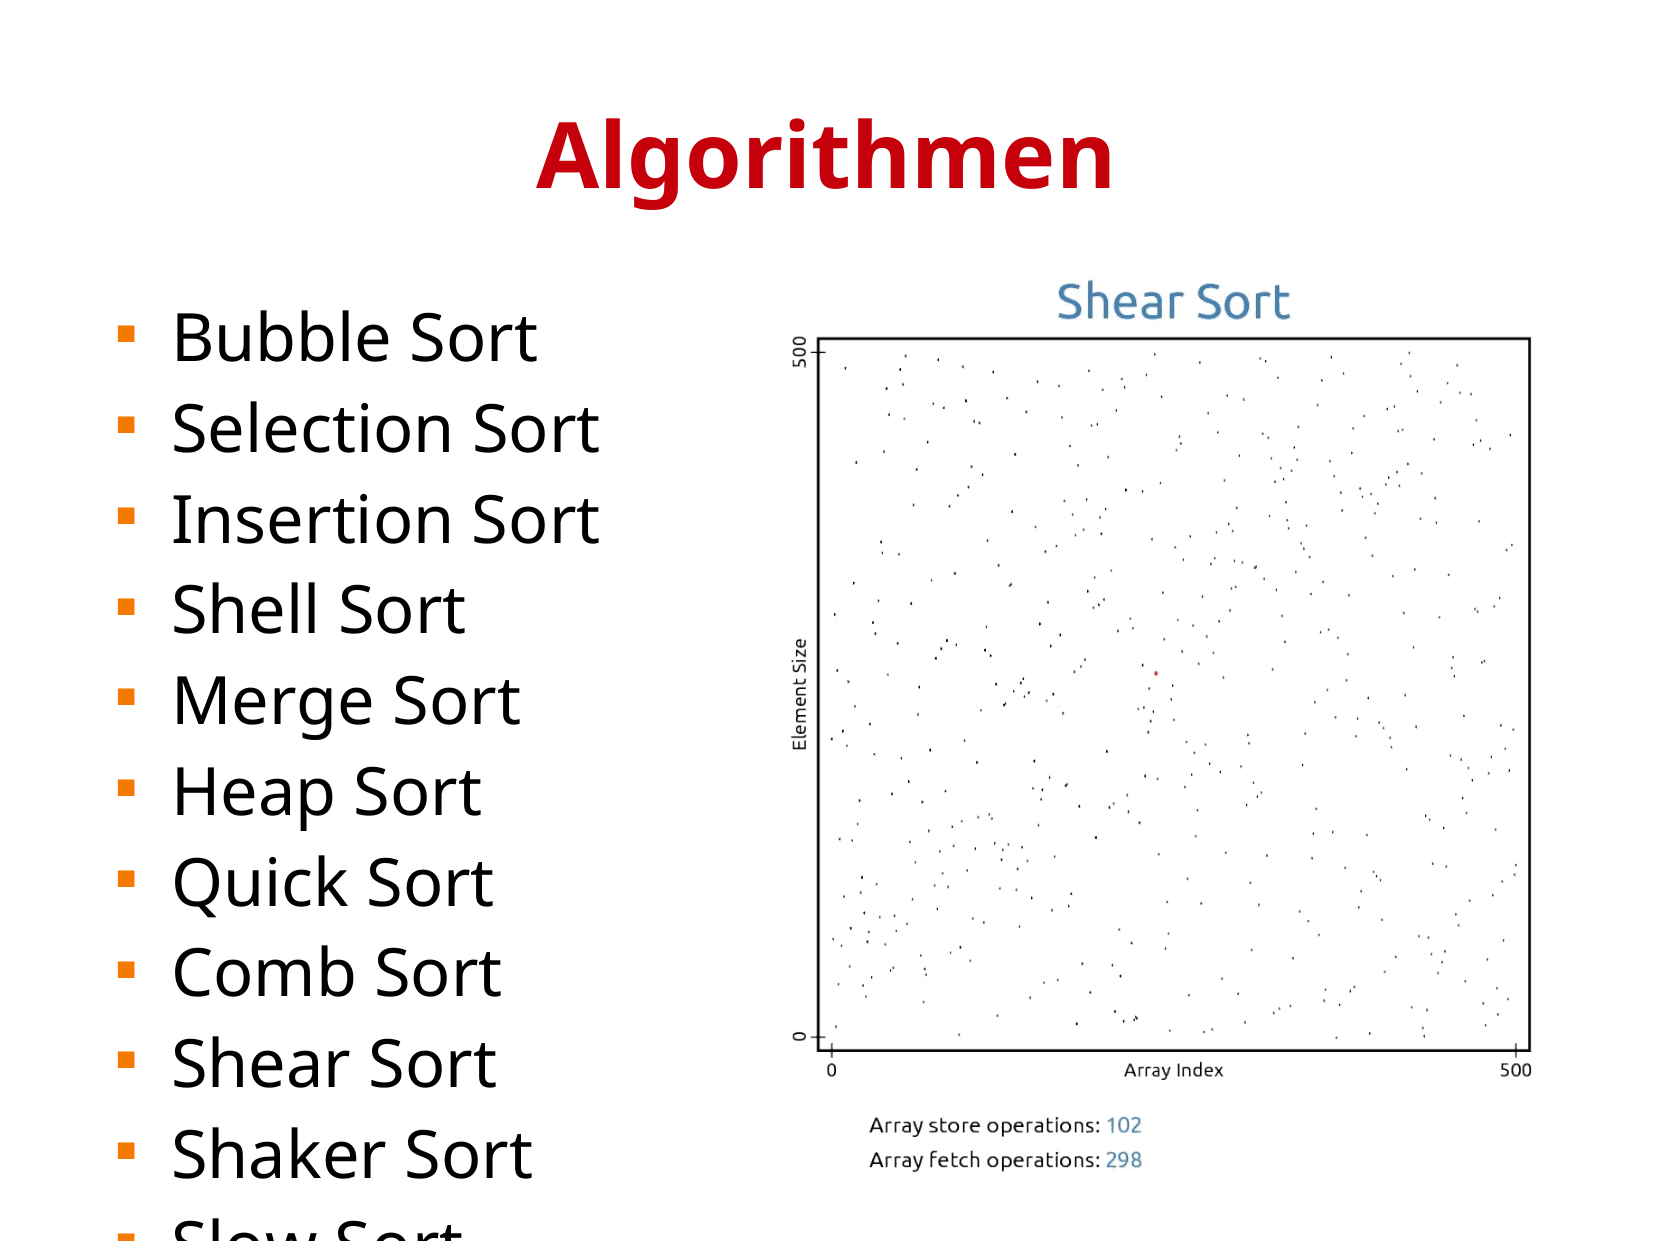

# Algorithmen
Bubble Sort
Selection Sort
Insertion Sort
Shell Sort
Merge Sort
Heap Sort
Quick Sort
Comb Sort
Shear Sort
Shaker Sort
Slow Sort
Gnome Sort